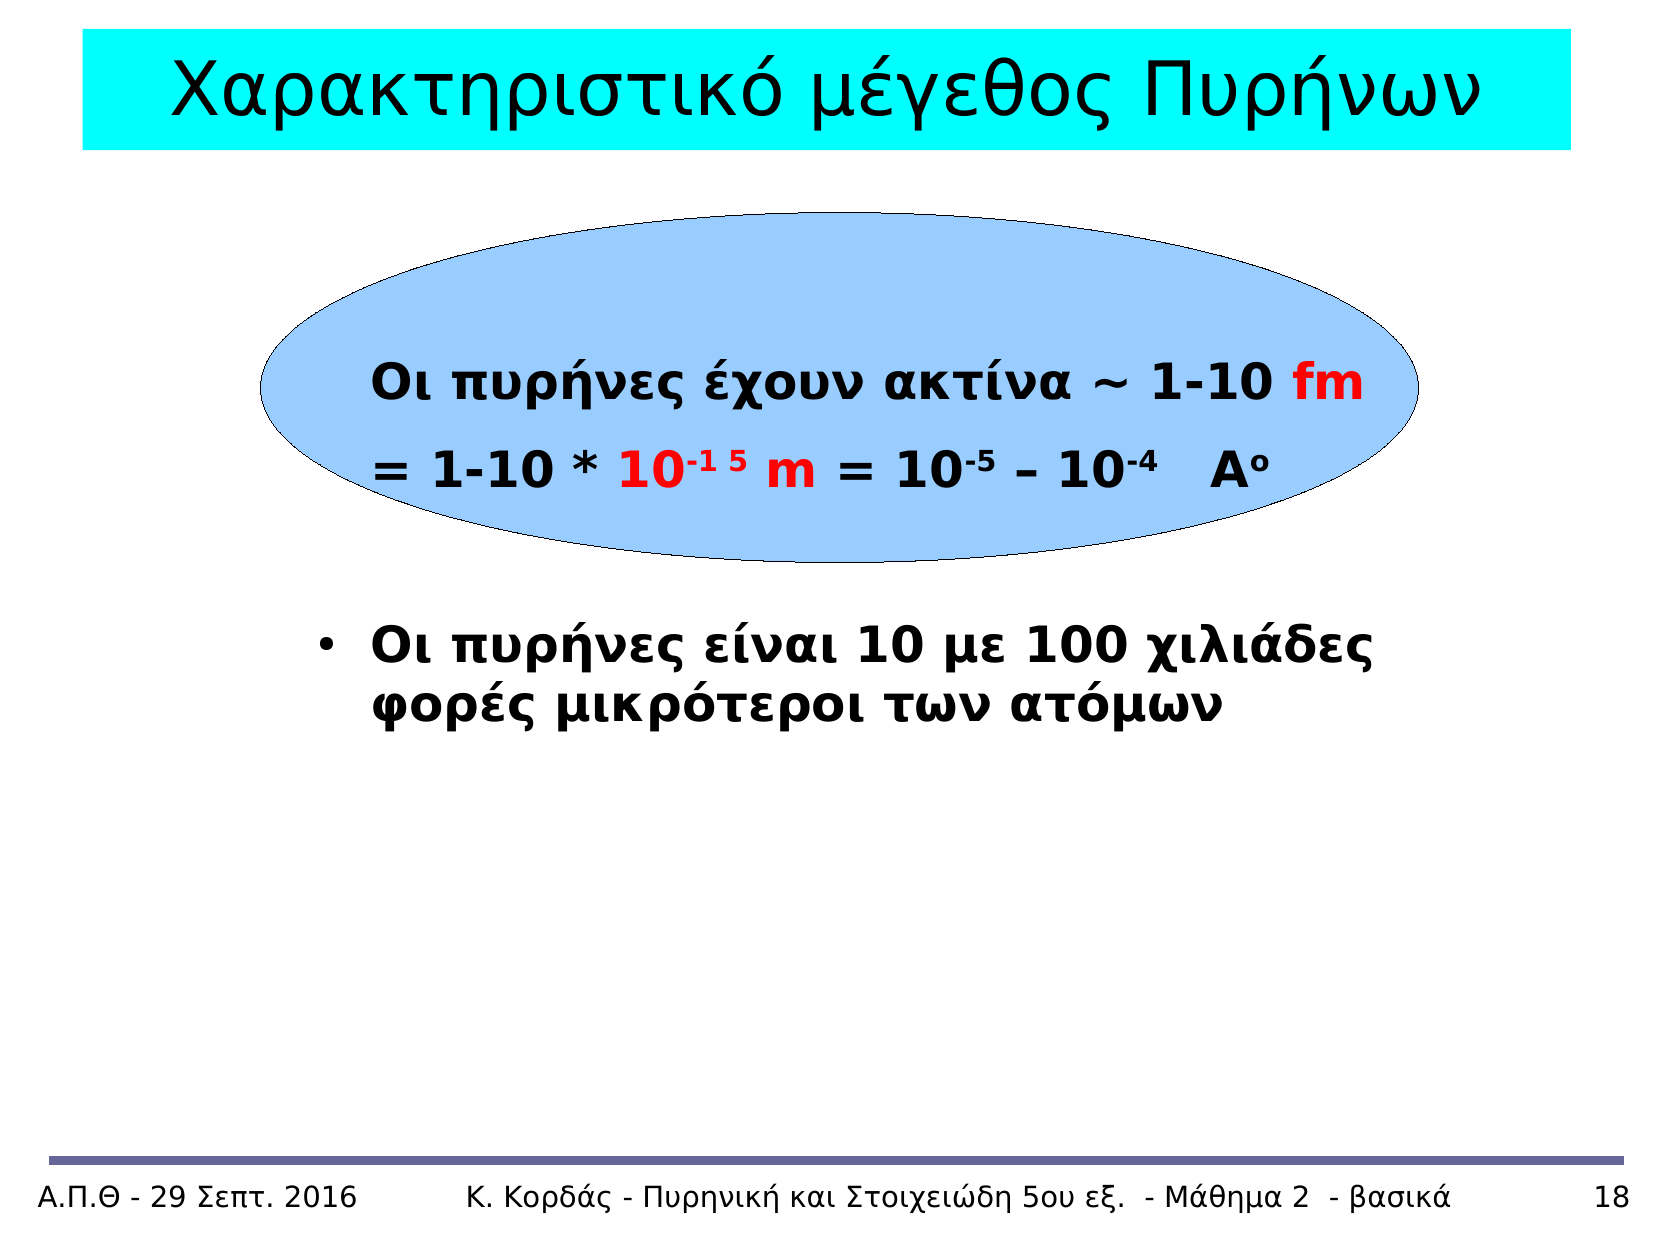

# Χαρακτηριστικό μέγεθος Πυρήνων
Οι πυρήνες έχουν ακτίνα ~ 1-10 fm
= 1-10 * 10-1 5 m = 10-5 – 10-4 Αο
Οι πυρήνες είναι 10 με 100 χιλιάδες φορές μικρότεροι των ατόμων
Α.Π.Θ - 29 Σεπτ. 2016
Κ. Κορδάς - Πυρηνική και Στοιχειώδη 5ου εξ. - Μάθημα 2 - βασικά
18